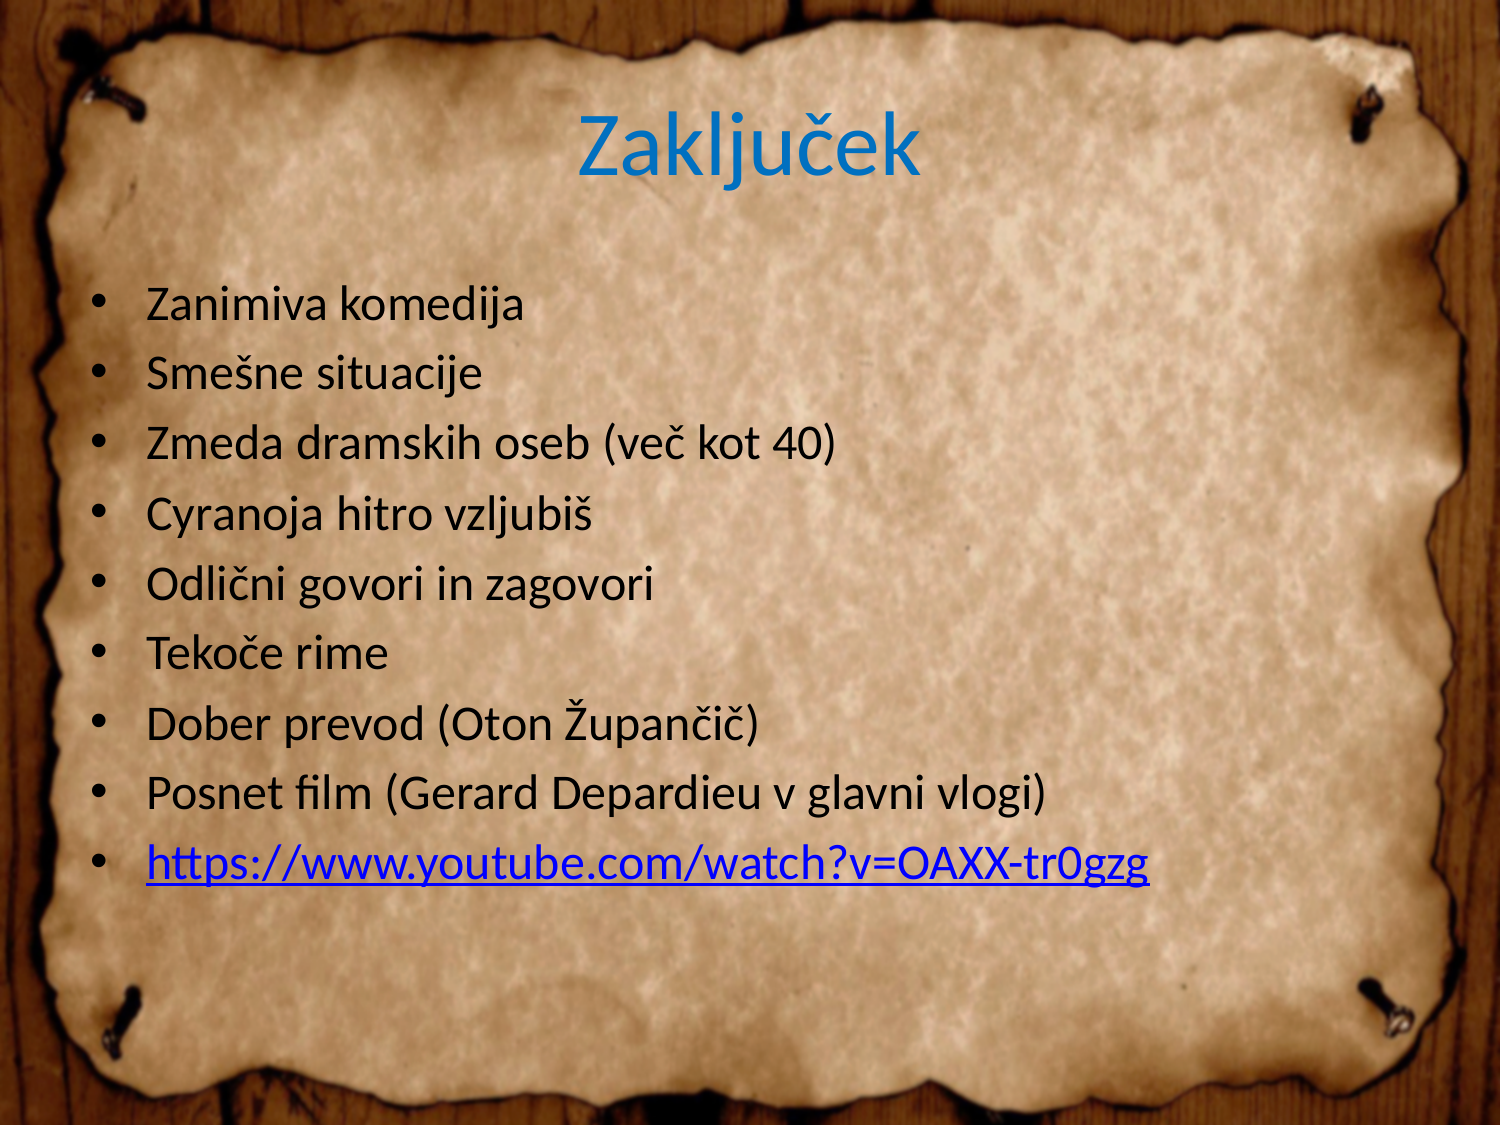

# Zaključek
Zanimiva komedija
Smešne situacije
Zmeda dramskih oseb (več kot 40)
Cyranoja hitro vzljubiš
Odlični govori in zagovori
Tekoče rime
Dober prevod (Oton Župančič)
Posnet film (Gerard Depardieu v glavni vlogi)
https://www.youtube.com/watch?v=OAXX-tr0gzg